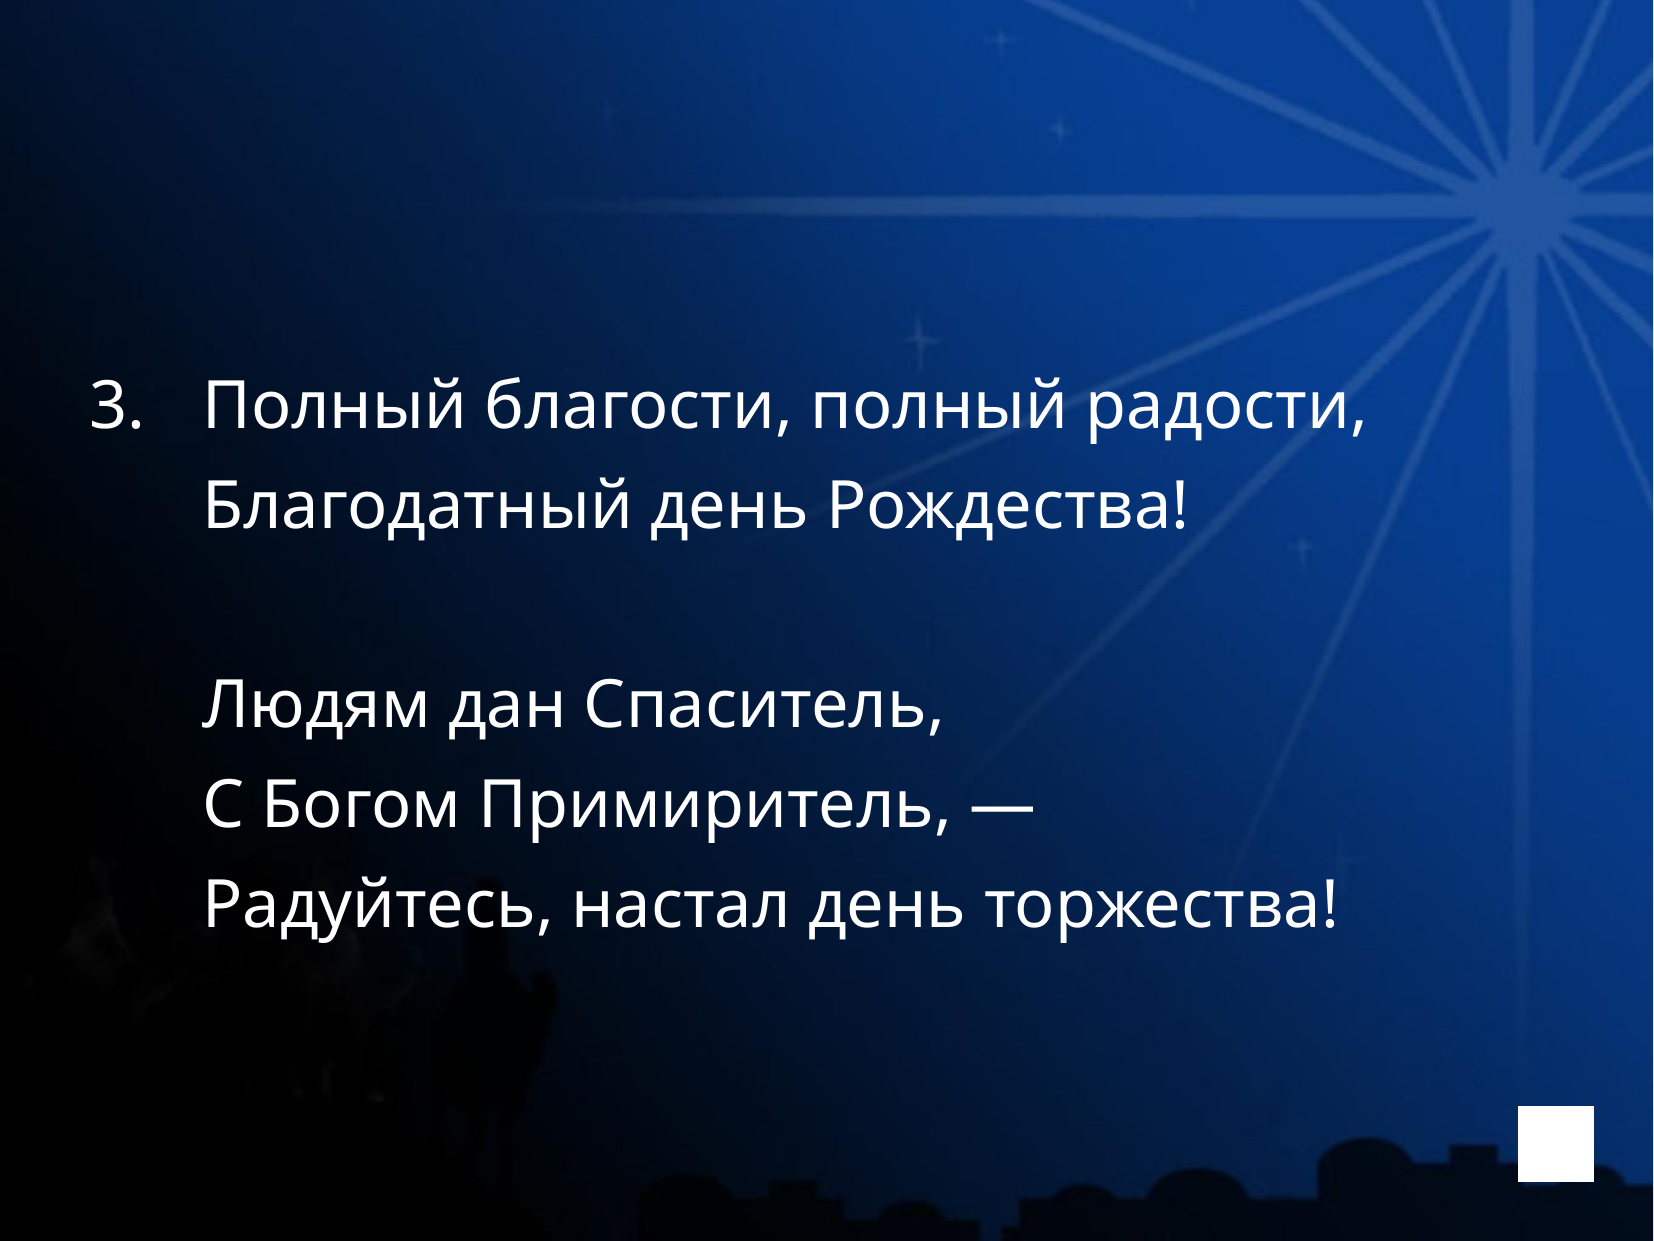

3.	Полный благости, полный радости,
	Благодатный день Рождества!
	Людям дан Спаситель,
	С Богом Примиритель, —
	Радуйтесь, настал день торжества!